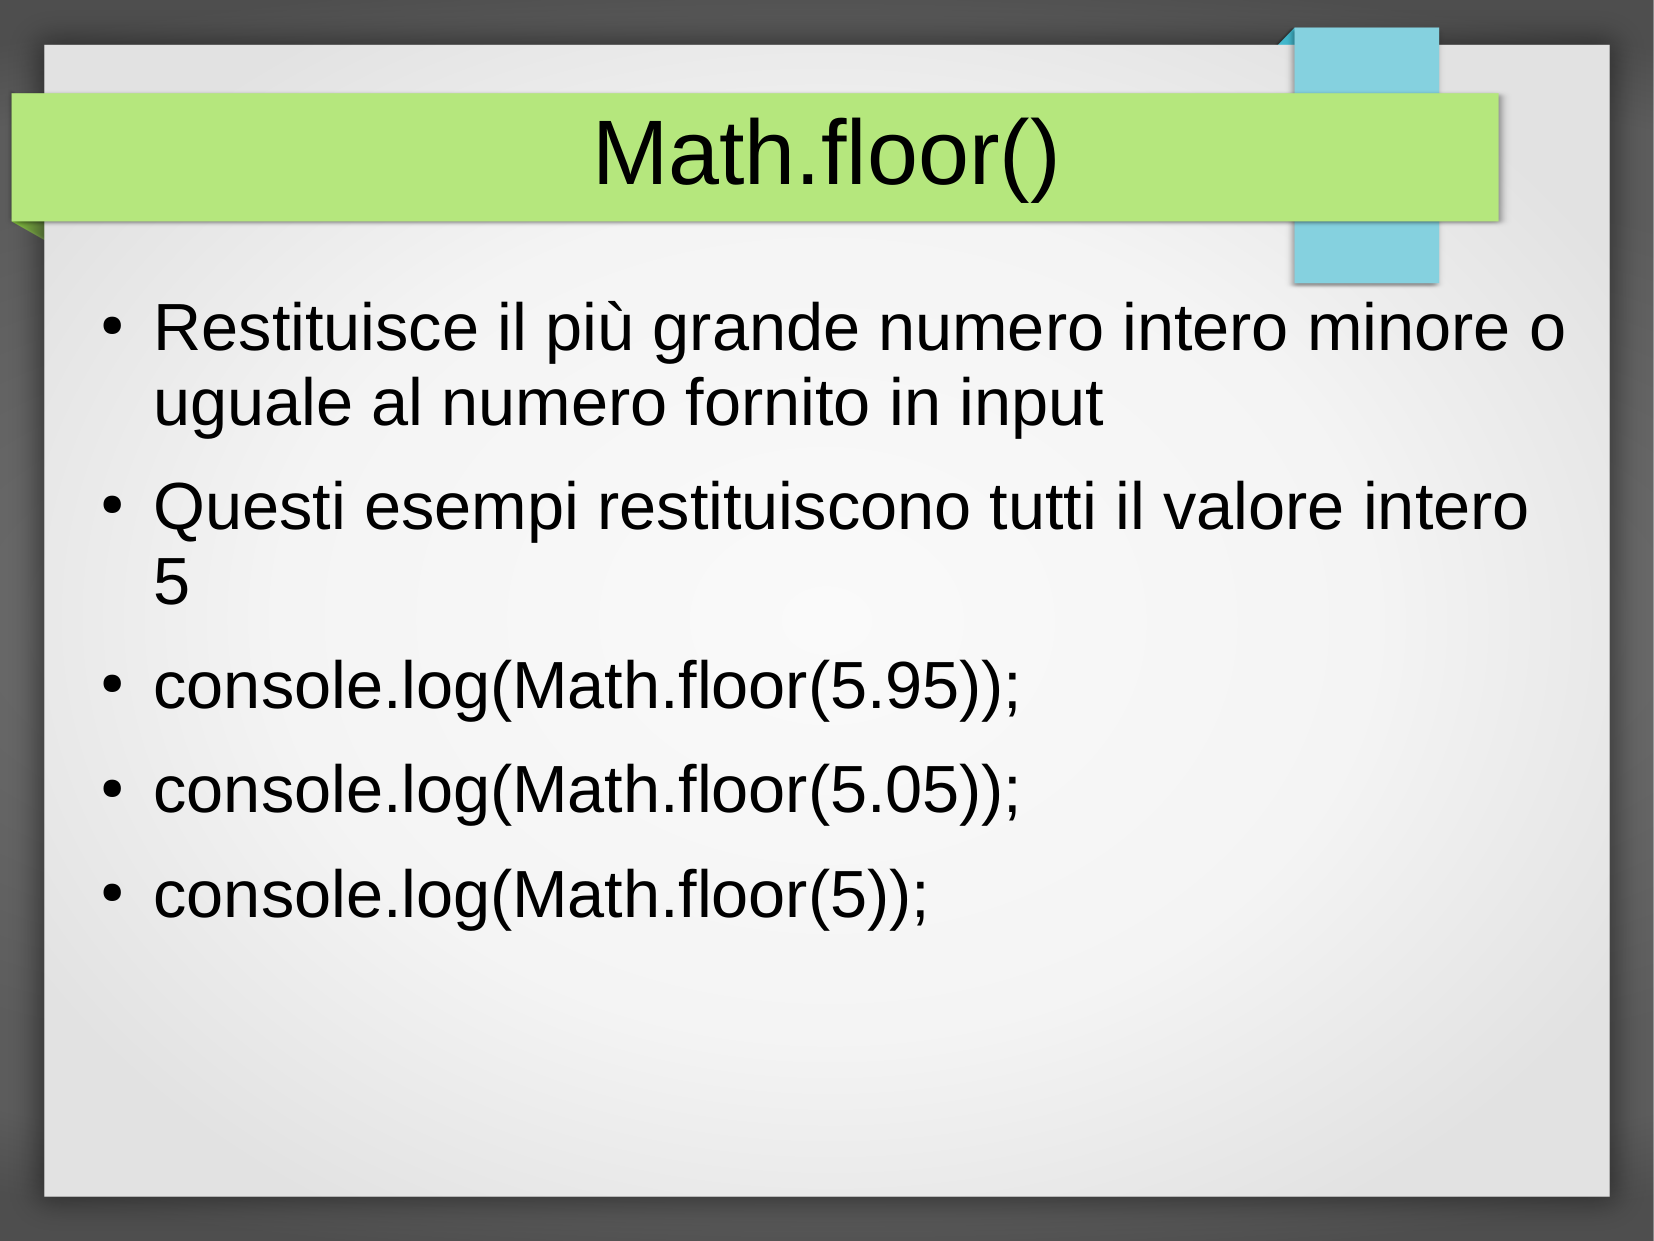

# Math.floor()
Restituisce il più grande numero intero minore o uguale al numero fornito in input
Questi esempi restituiscono tutti il valore intero 5
console.log(Math.floor(5.95));
console.log(Math.floor(5.05));
console.log(Math.floor(5));